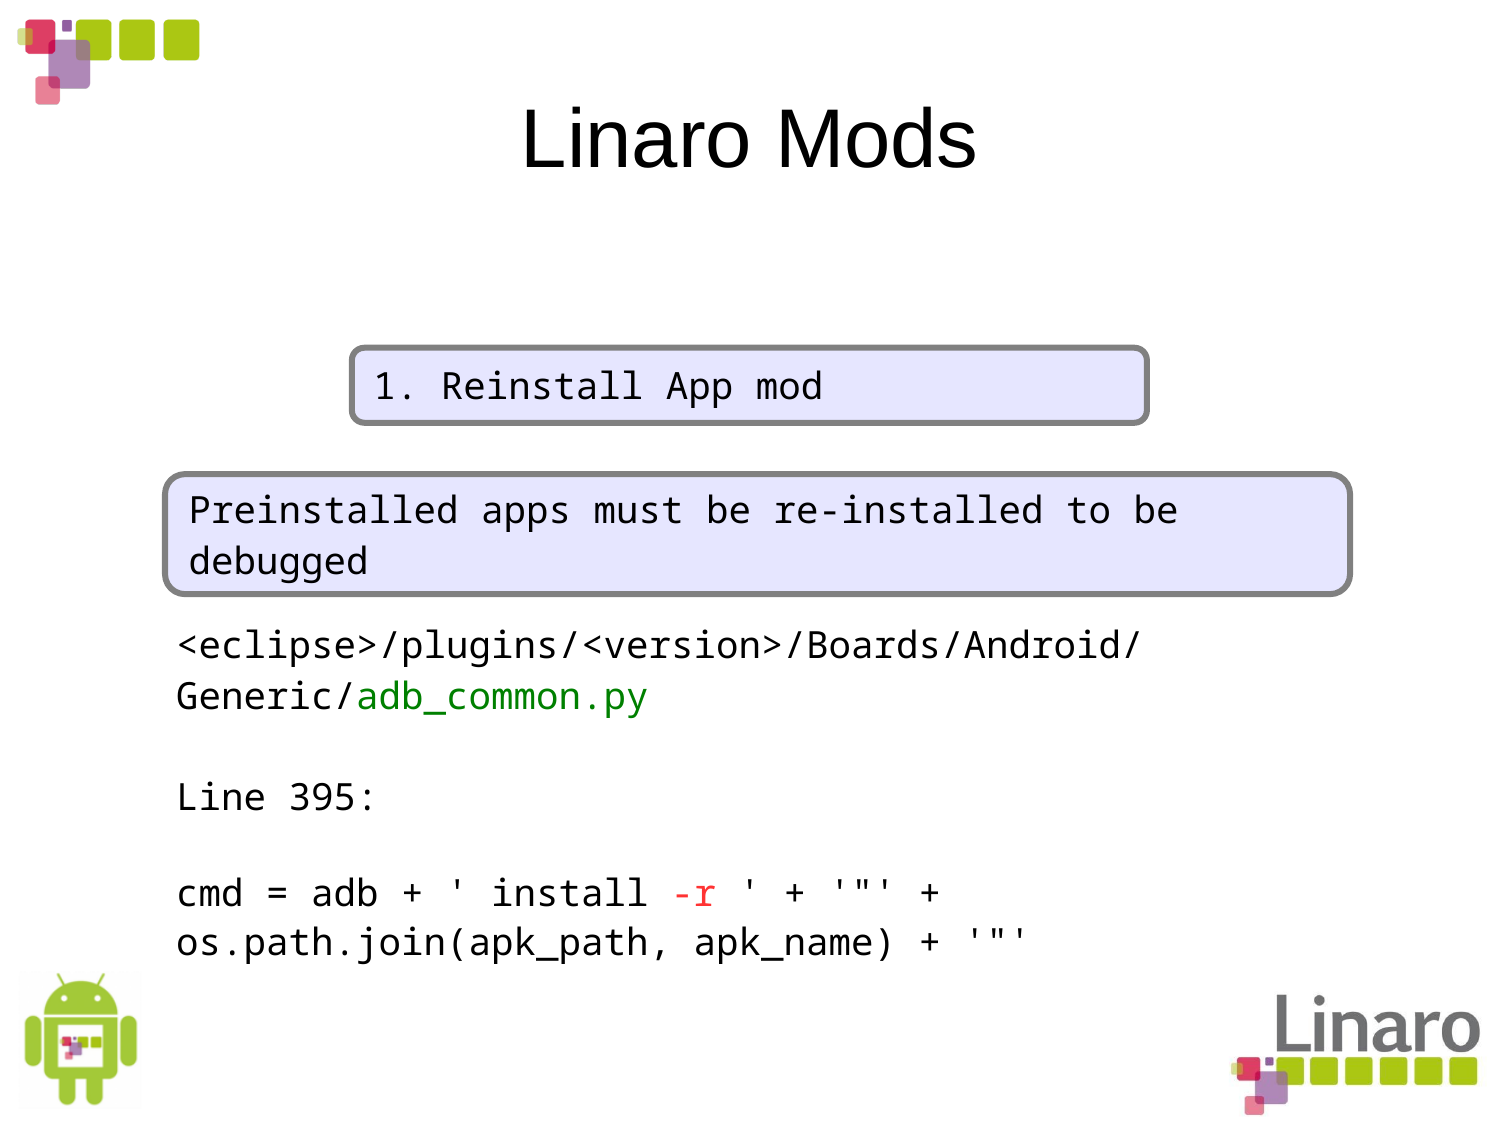

# Linaro Mods
1. Reinstall App mod
Preinstalled apps must be re-installed to be debugged
<eclipse>/plugins/<version>/Boards/Android/Generic/adb_common.py
Line 395:
cmd = adb + ' install -r ' + '"' + os.path.join(apk_path, apk_name) + '"'